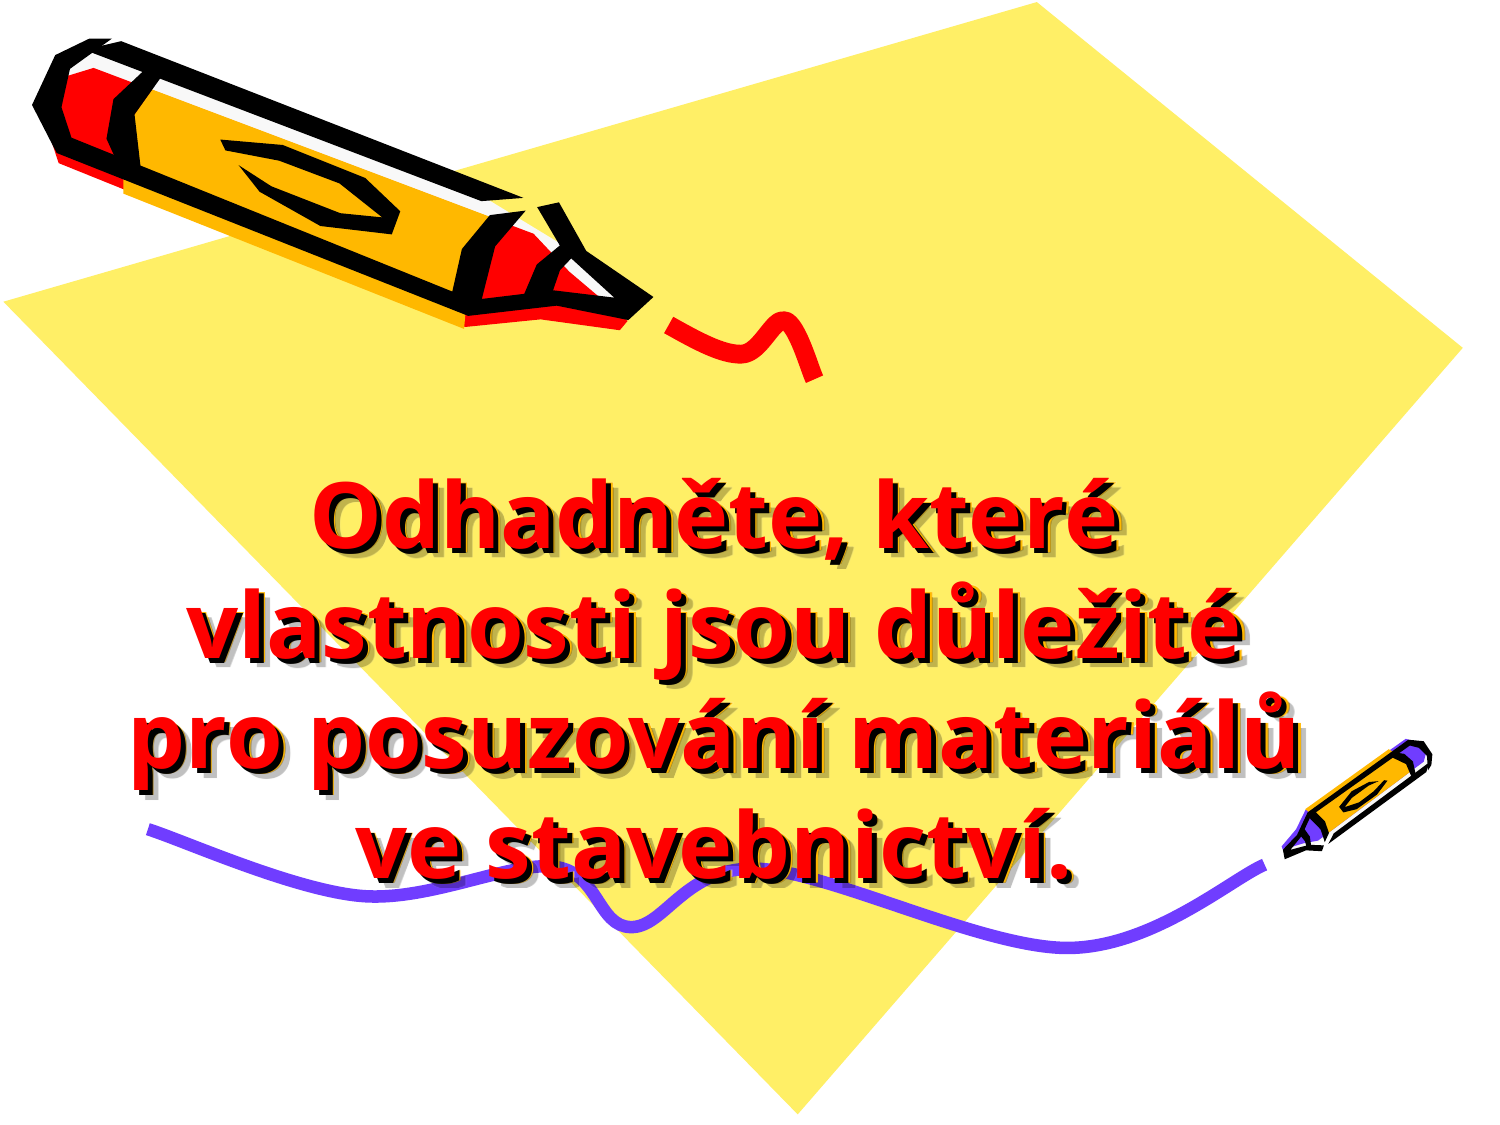

# Odhadněte, které vlastnosti jsou důležité pro posuzování materiálů ve stavebnictví.